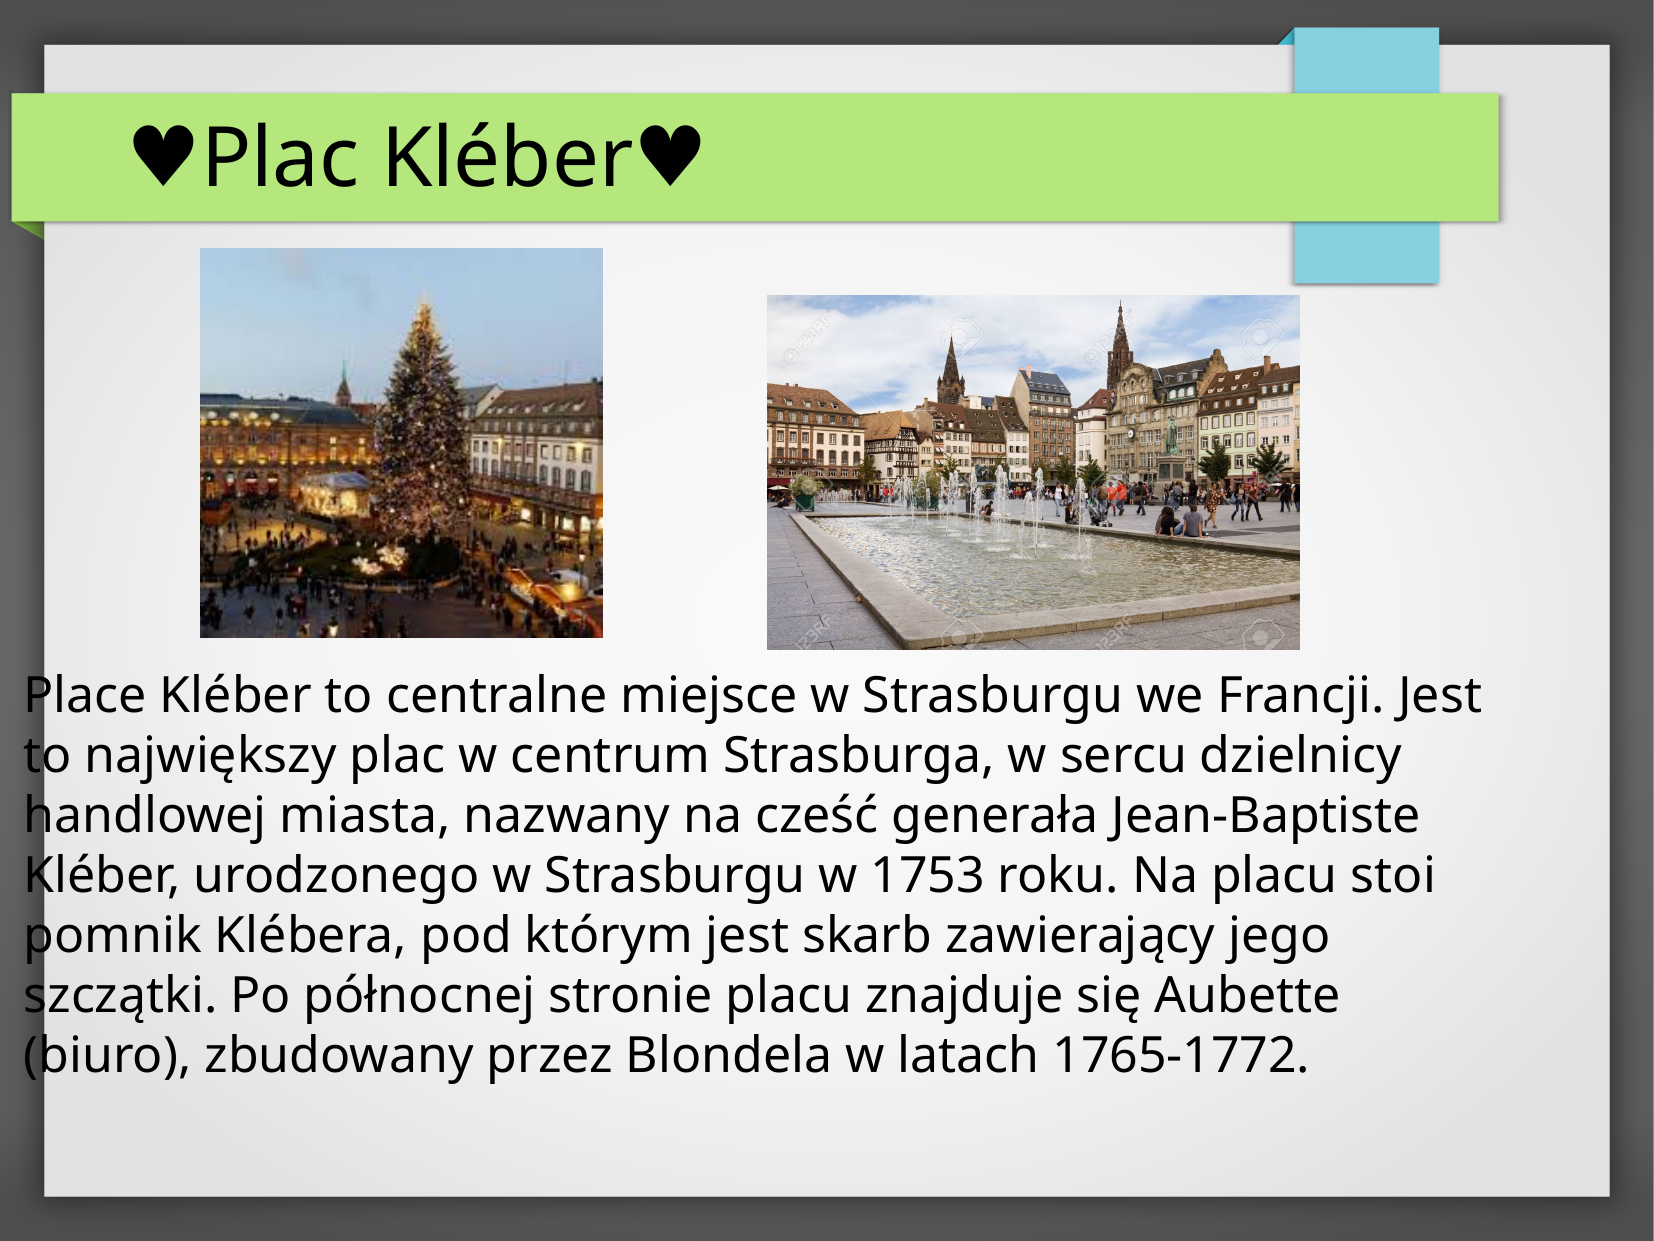

# ♥Plac Kléber♥
Place Kléber to centralne miejsce w Strasburgu we Francji. Jest to największy plac w centrum Strasburga, w sercu dzielnicy handlowej miasta, nazwany na cześć generała Jean-Baptiste Kléber, urodzonego w Strasburgu w 1753 roku. Na placu stoi pomnik Klébera, pod którym jest skarb zawierający jego szczątki. Po północnej stronie placu znajduje się Aubette (biuro), zbudowany przez Blondela w latach 1765-1772.